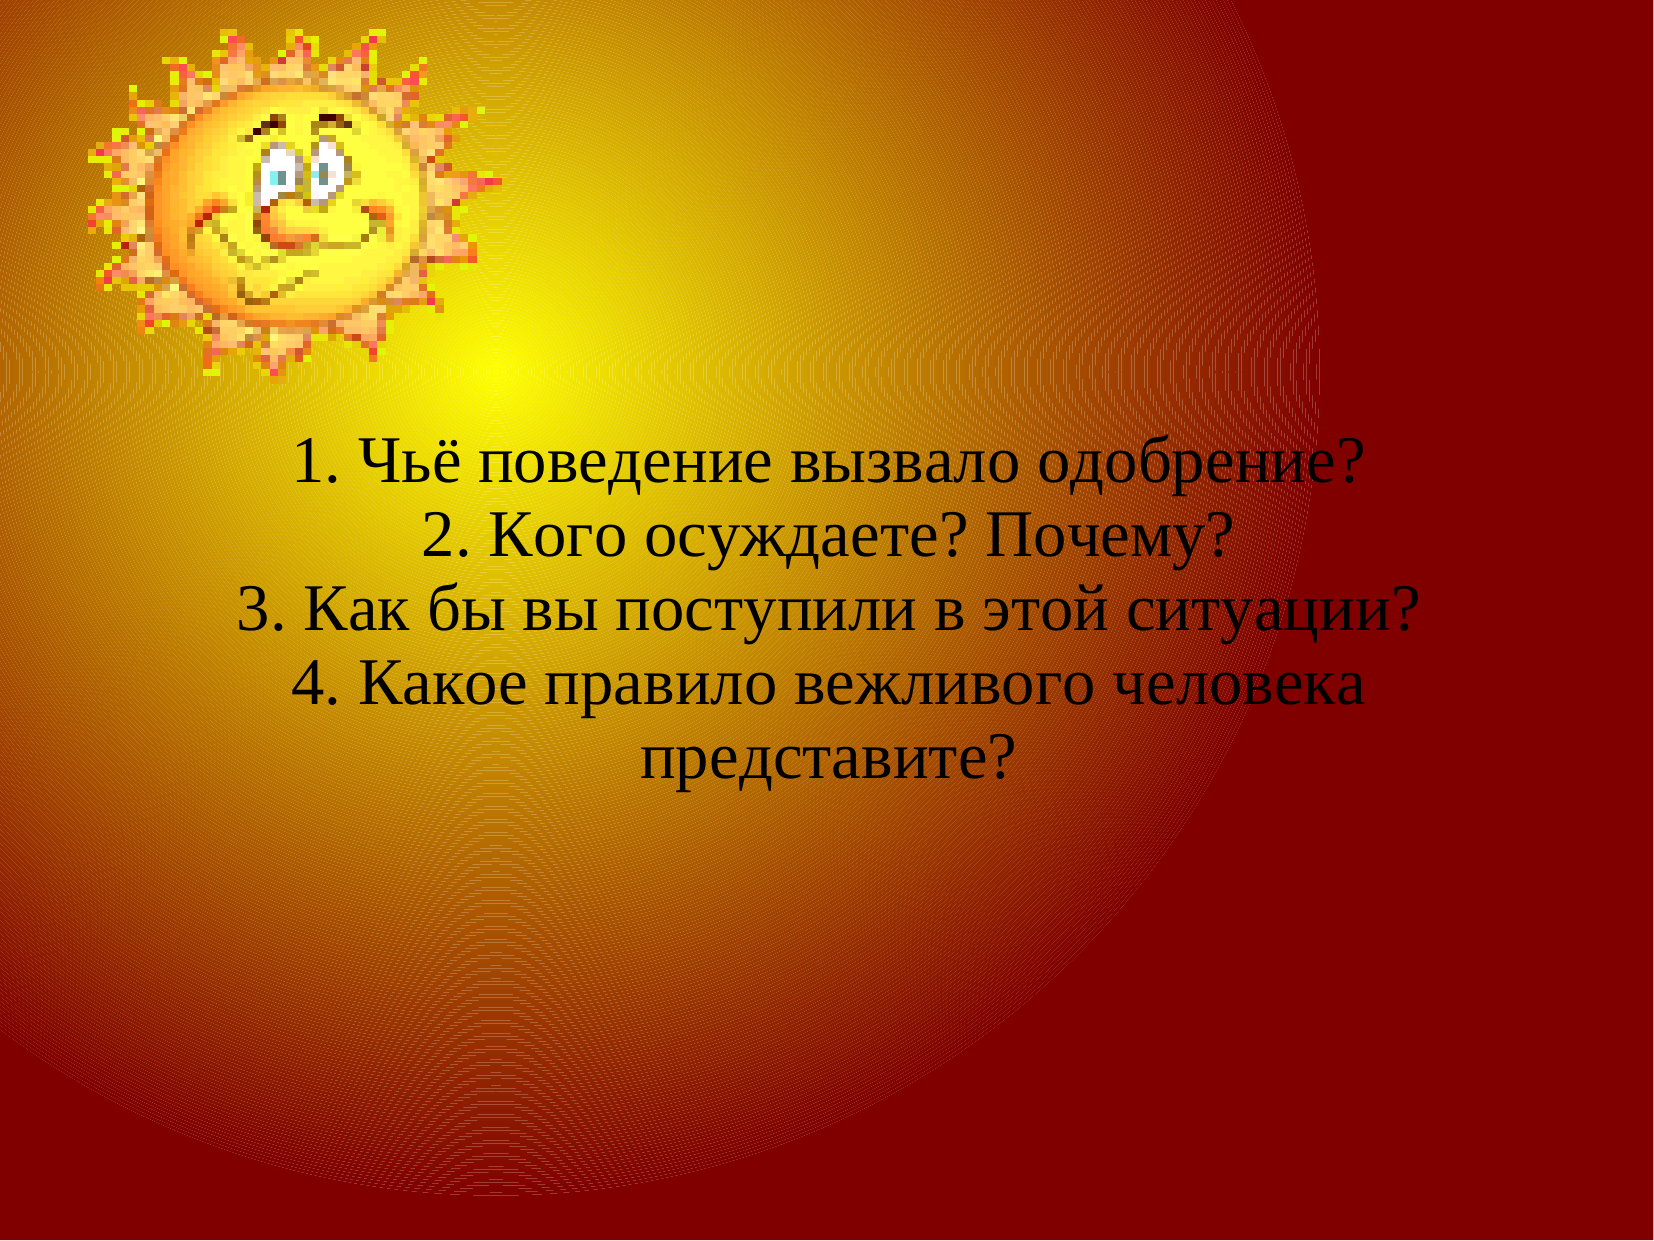

#
1. Чьё поведение вызвало одобрение?
2. Кого осуждаете? Почему?
3. Как бы вы поступили в этой ситуации?
4. Какое правило вежливого человека представите?